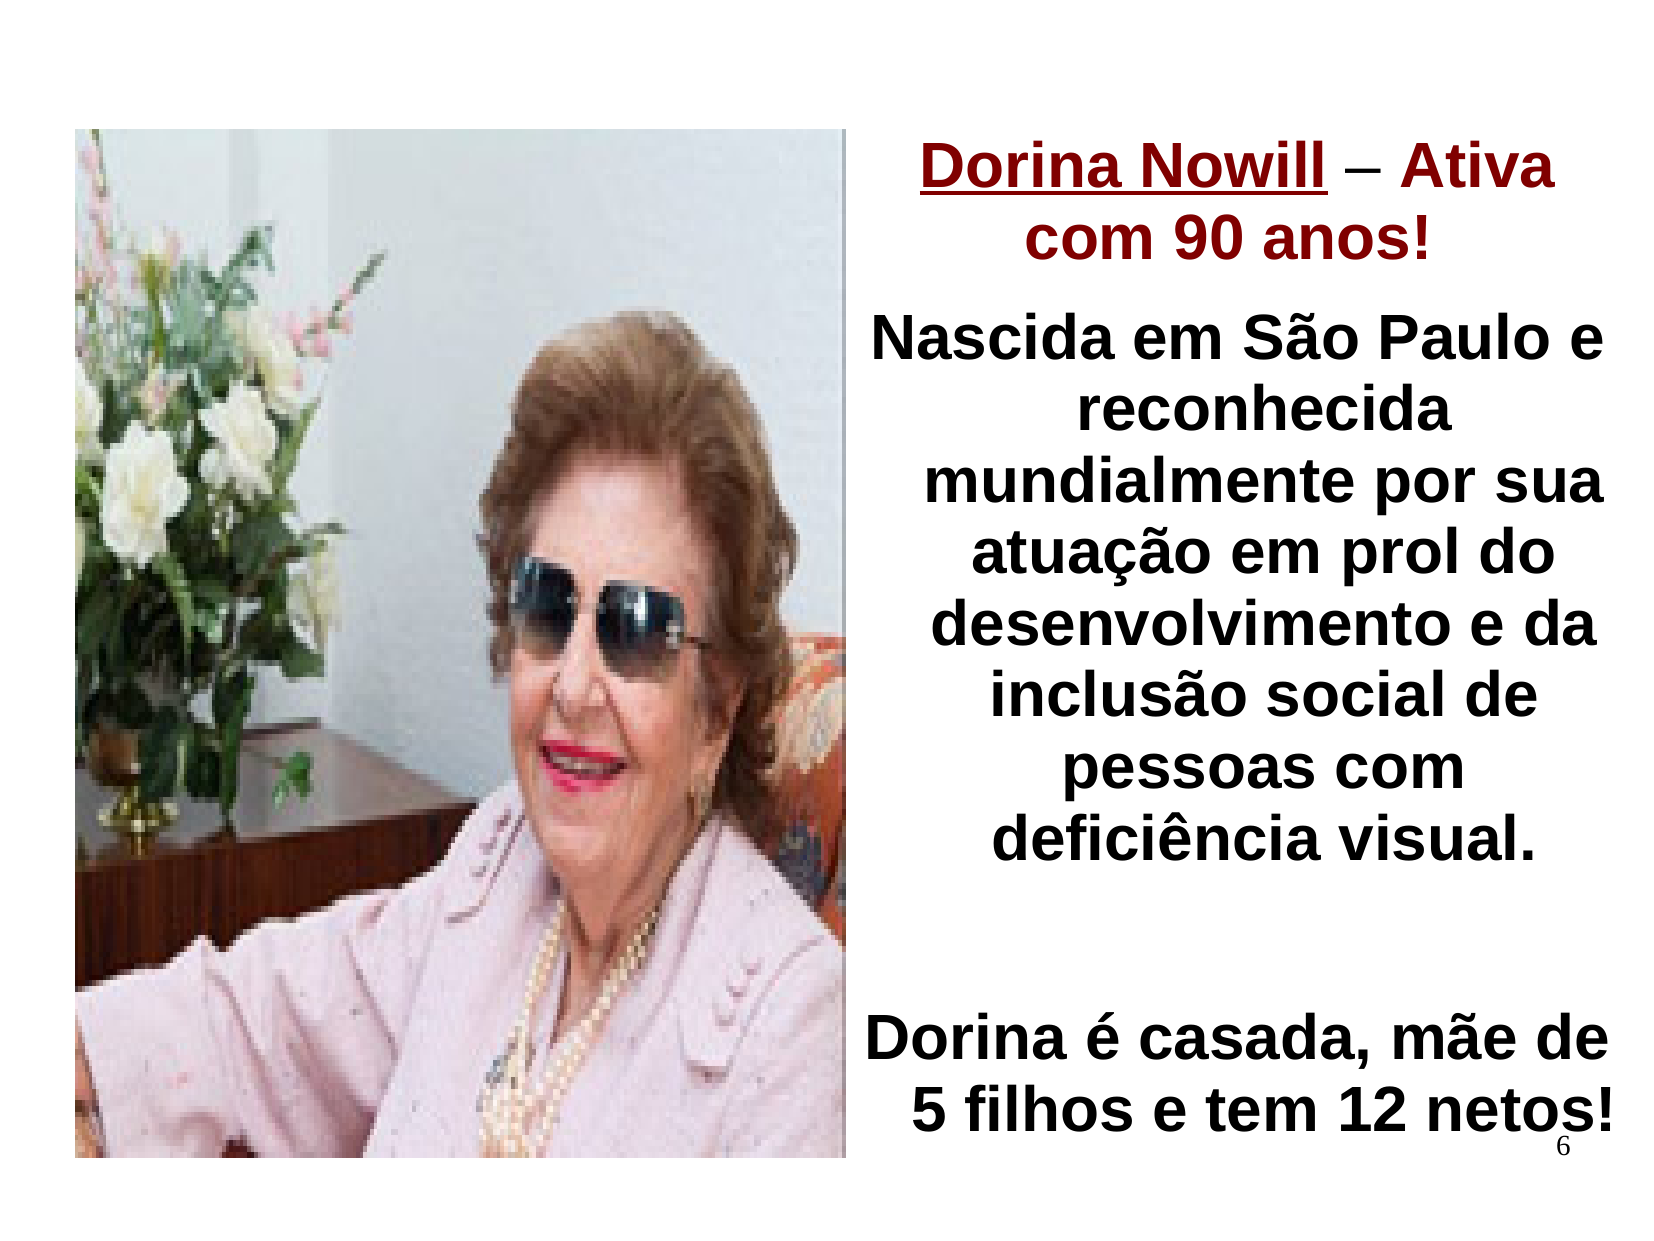

Dorina Nowill – Ativa com 90 anos!
Nascida em São Paulo e reconhecida mundialmente por sua atuação em prol do desenvolvimento e da inclusão social de pessoas com deficiência visual.
Dorina é casada, mãe de 5 filhos e tem 12 netos!
#
6